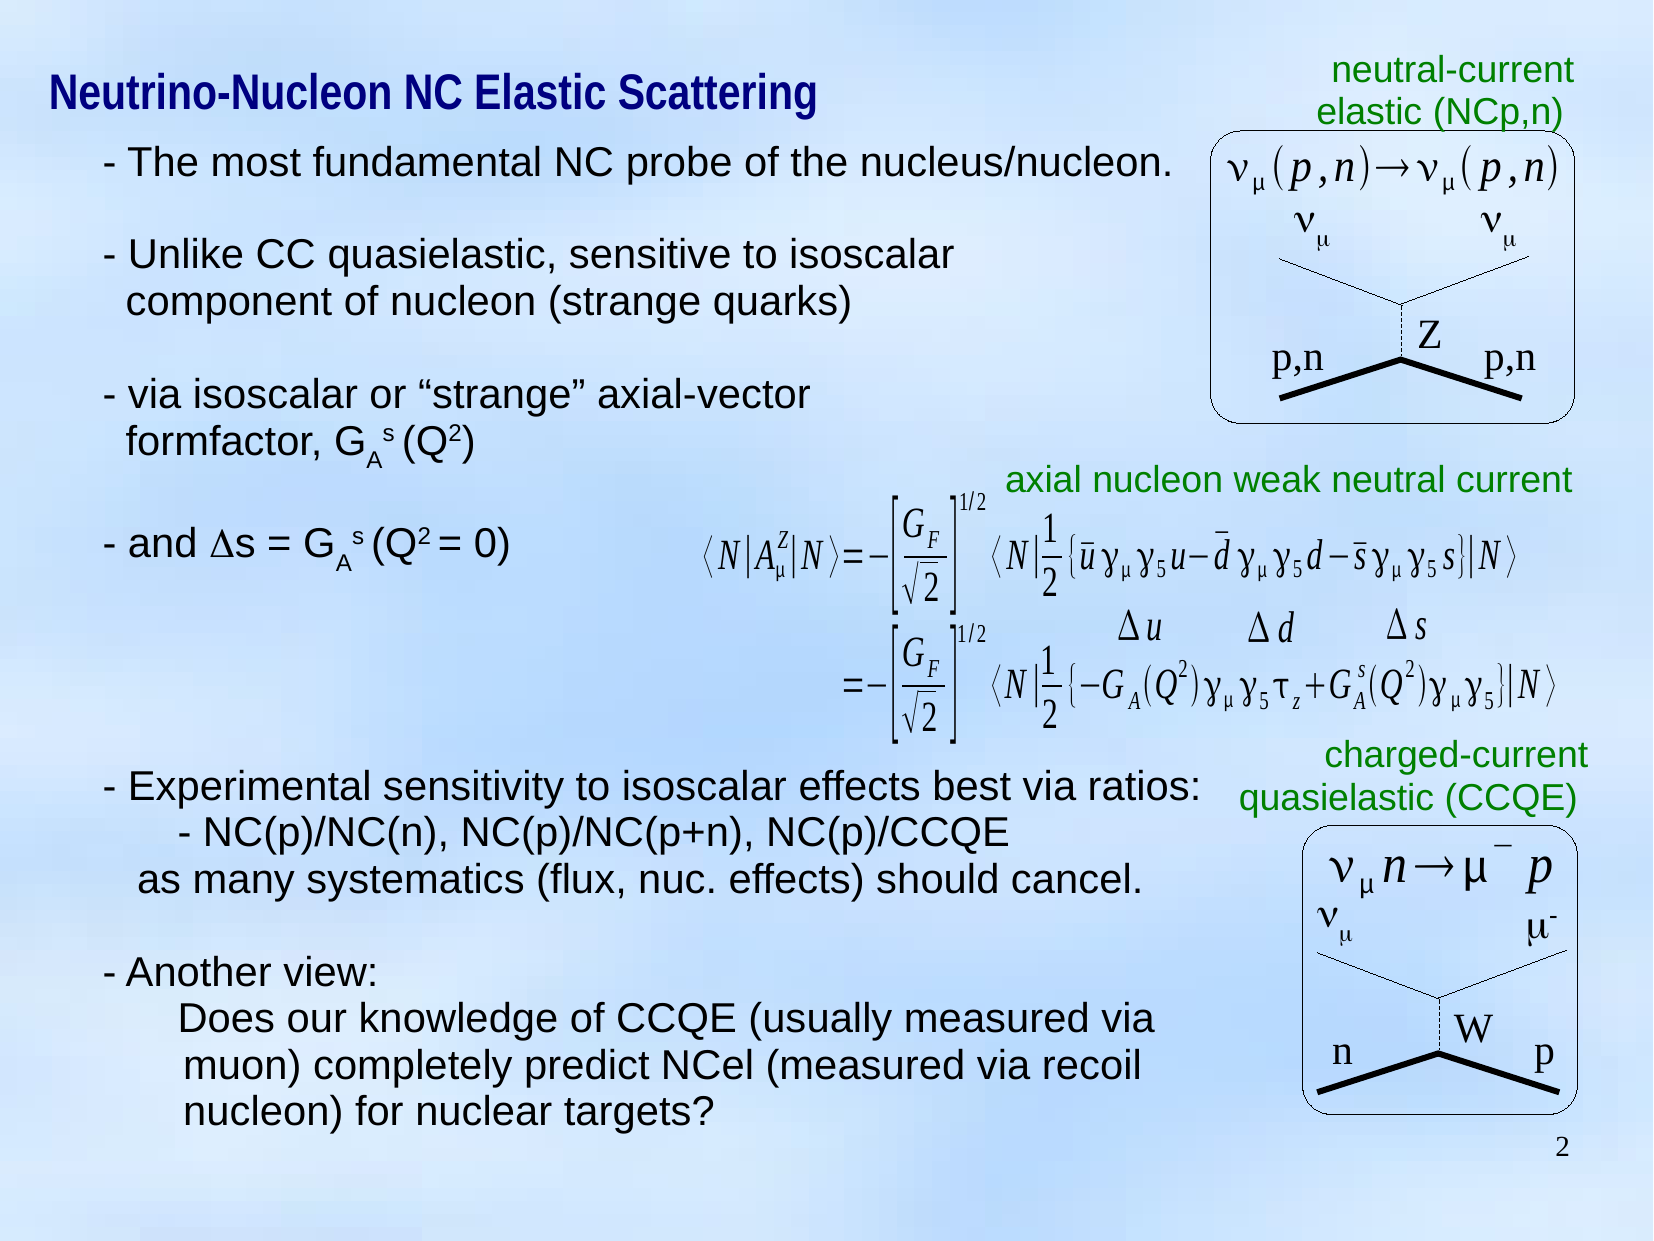

neutral-current
elastic (NCp,n)
Neutrino-Nucleon NC Elastic Scattering
- The most fundamental NC probe of the nucleus/nucleon.
- Unlike CC quasielastic, sensitive to isoscalar
 component of nucleon (strange quarks)
- via isoscalar or “strange” axial-vector
 formfactor, GAs (Q2)
- and Ds = GAs (Q2 = 0)
- Experimental sensitivity to isoscalar effects best via ratios:
	- NC(p)/NC(n), NC(p)/NC(p+n), NC(p)/CCQE
 as many systematics (flux, nuc. effects) should cancel.
- Another view:
	Does our knowledge of CCQE (usually measured via
 muon) completely predict NCel (measured via recoil
 nucleon) for nuclear targets?
nm
nm
Z
p,n
p,n
axial nucleon weak neutral current
charged-current
quasielastic (CCQE)
nm
m-
W
n
p
2